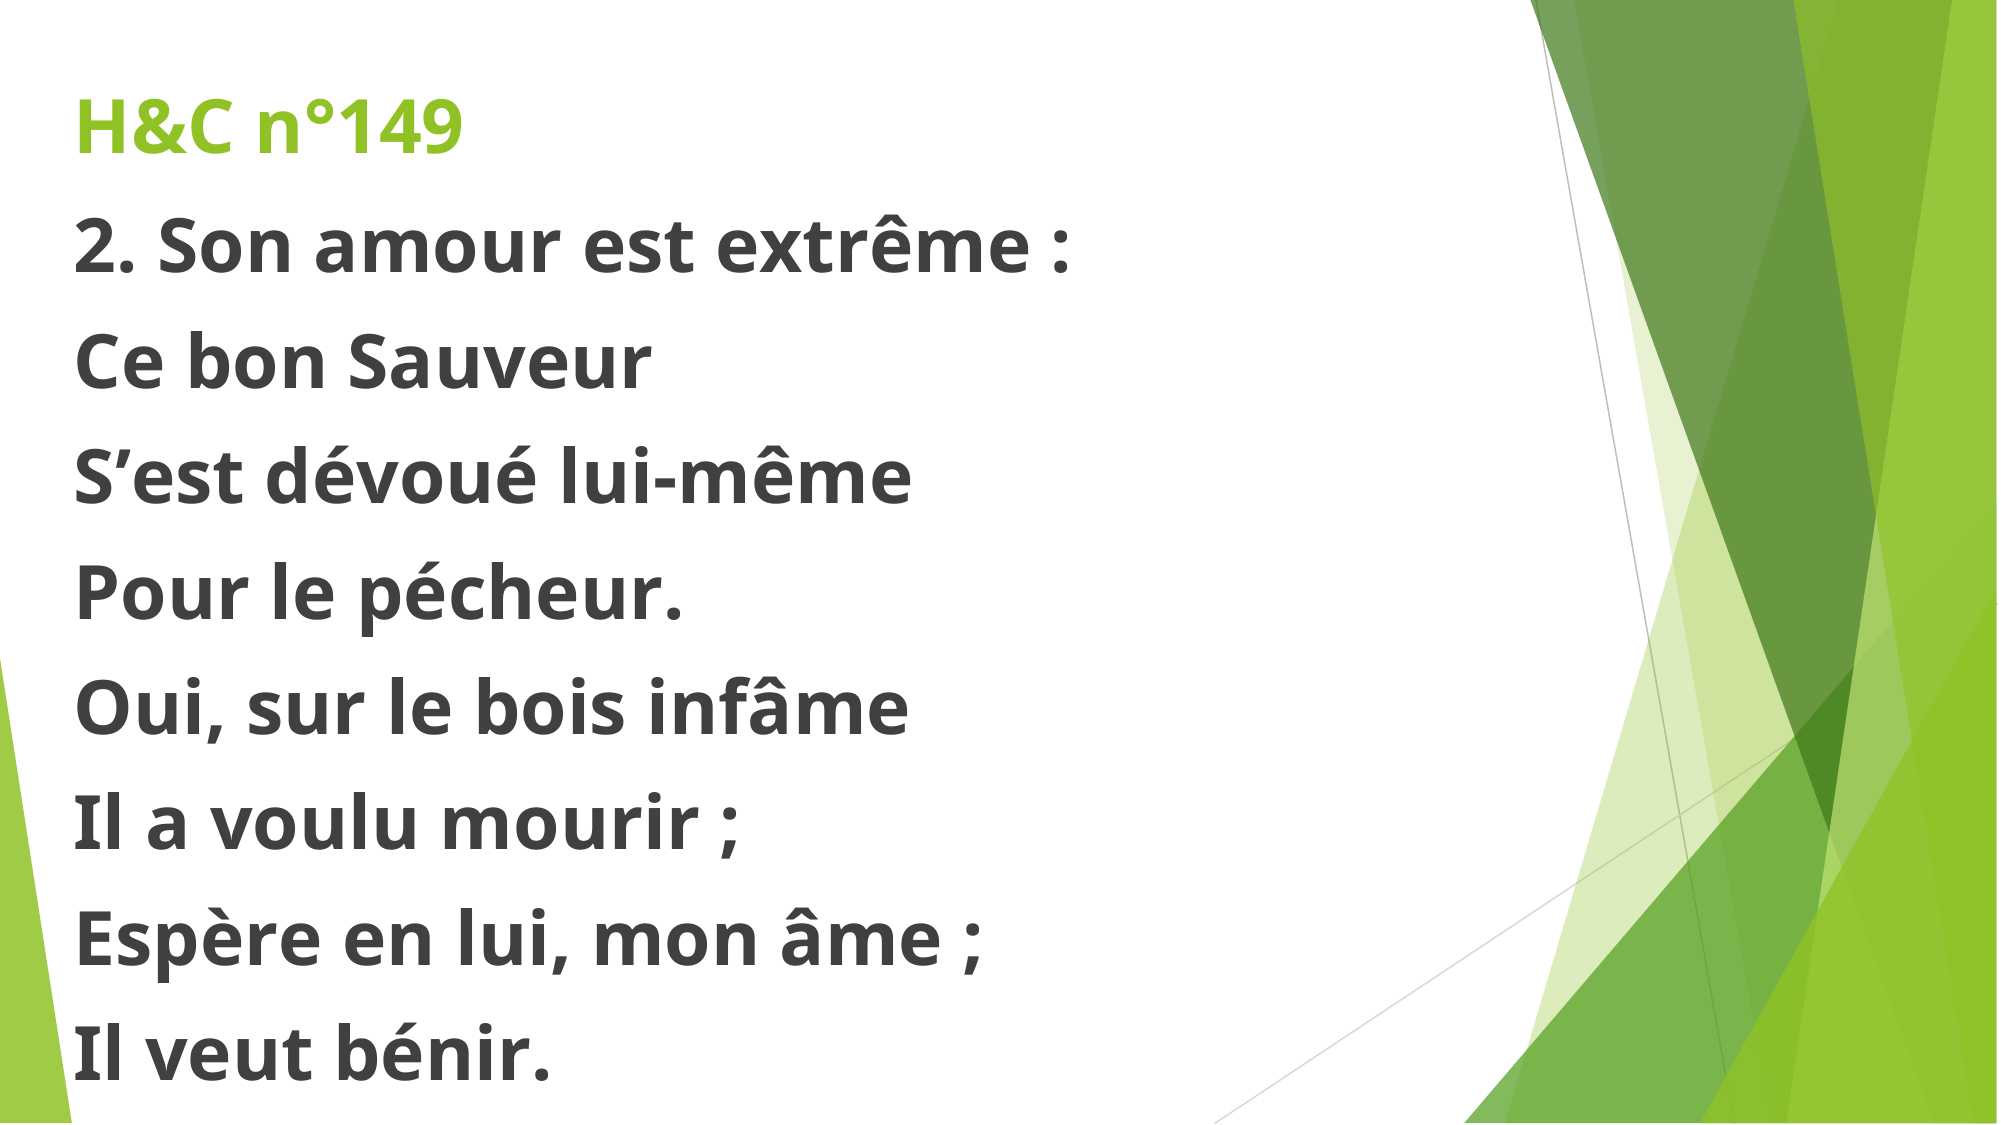

H&C n°149
2. Son amour est extrême :
Ce bon Sauveur
S’est dévoué lui-même
Pour le pécheur.
Oui, sur le bois infâme
Il a voulu mourir ;
Espère en lui, mon âme ;
Il veut bénir.